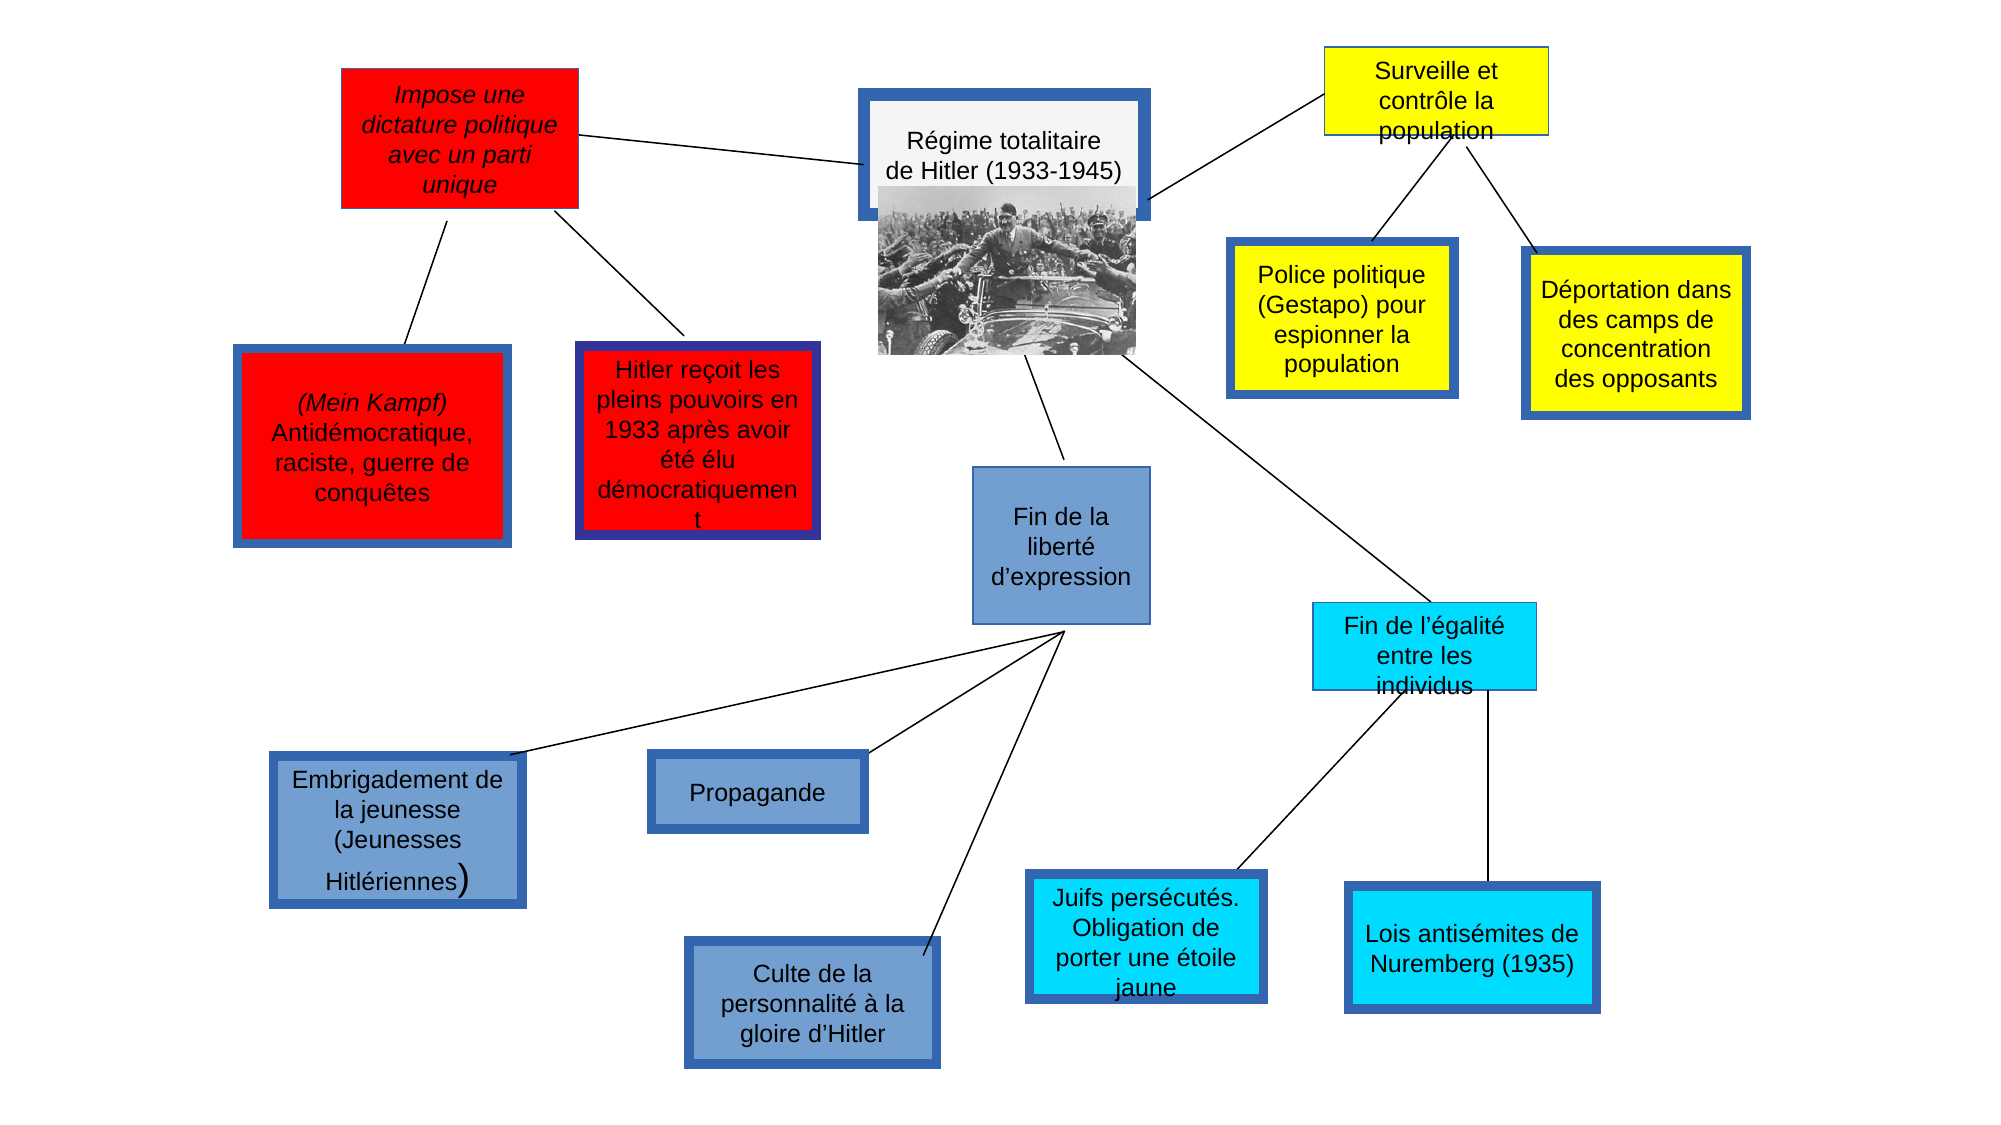

Surveille et contrôle la population
Impose une dictature politique avec un parti unique
Régime totalitaire
de Hitler (1933-1945)
Police politique (Gestapo) pour espionner la population
Déportation dans des camps de concentration des opposants
Hitler reçoit les pleins pouvoirs en 1933 après avoir été élu démocratiquement
(Mein Kampf)
Antidémocratique, raciste, guerre de conquêtes
Fin de la liberté d’expression
Fin de l’égalité entre les individus
Propagande
Embrigadement de la jeunesse
(Jeunesses Hitlériennes)
Juifs persécutés. Obligation de porter une étoile jaune
Lois antisémites de Nuremberg (1935)
Culte de la personnalité à la gloire d’Hitler